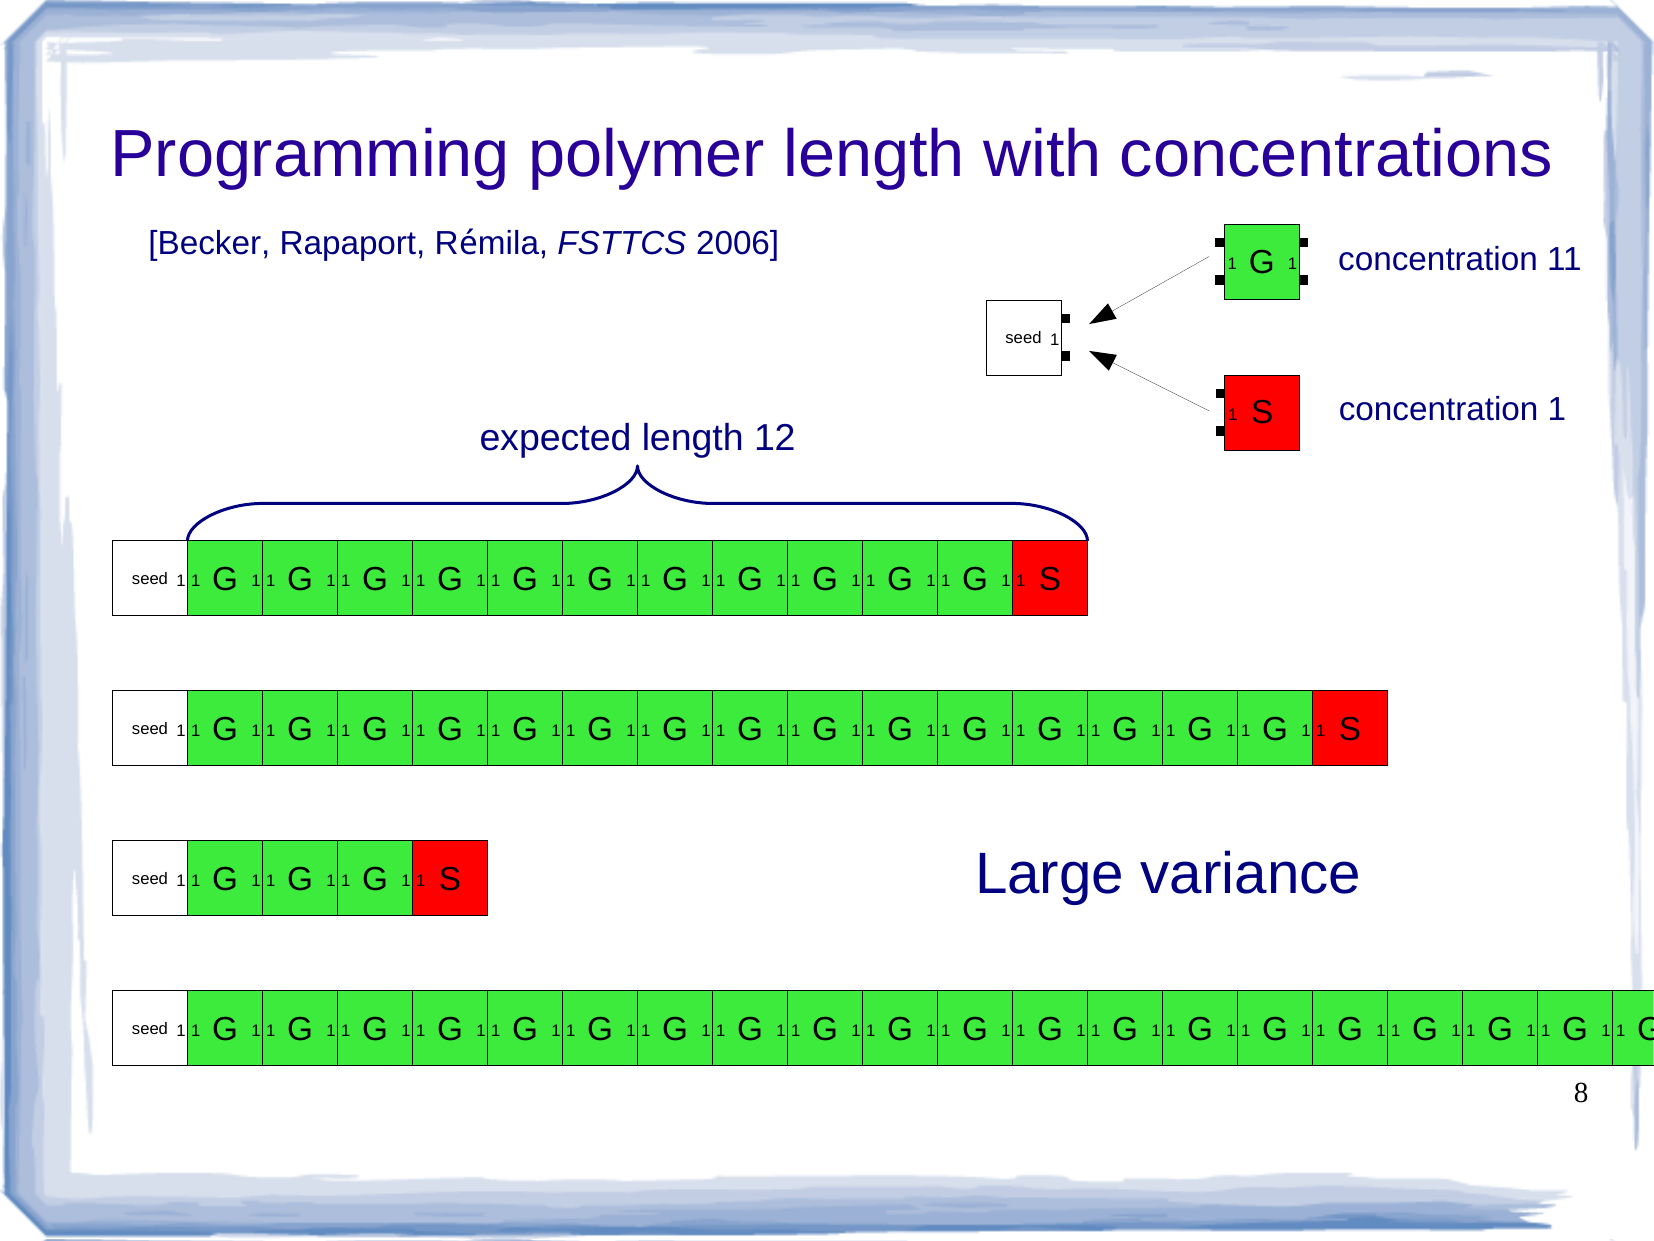

# Programming polymer length with concentrations
[Becker, Rapaport, Rémila, FSTTCS 2006]
G
1
1
concentration 11
seed
1
S
1
concentration 1
expected length 12
seed
1
G
1
1
G
1
1
G
1
1
G
1
1
G
1
1
G
1
1
G
1
1
G
1
1
G
1
1
G
1
1
G
1
1
S
1
seed
1
G
1
1
G
1
1
G
1
1
G
1
1
G
1
1
G
1
1
G
1
1
G
1
1
G
1
1
G
1
1
G
1
1
G
1
1
G
1
1
G
1
1
G
1
1
S
1
seed
1
G
1
1
G
1
1
G
1
1
S
1
Large variance
seed
1
G
1
1
G
1
1
G
1
1
G
1
1
G
1
1
G
1
1
G
1
1
G
1
1
G
1
1
G
1
1
G
1
1
G
1
1
G
1
1
G
1
1
G
1
1
G
1
1
G
1
1
G
1
1
G
1
1
G
1
1
8